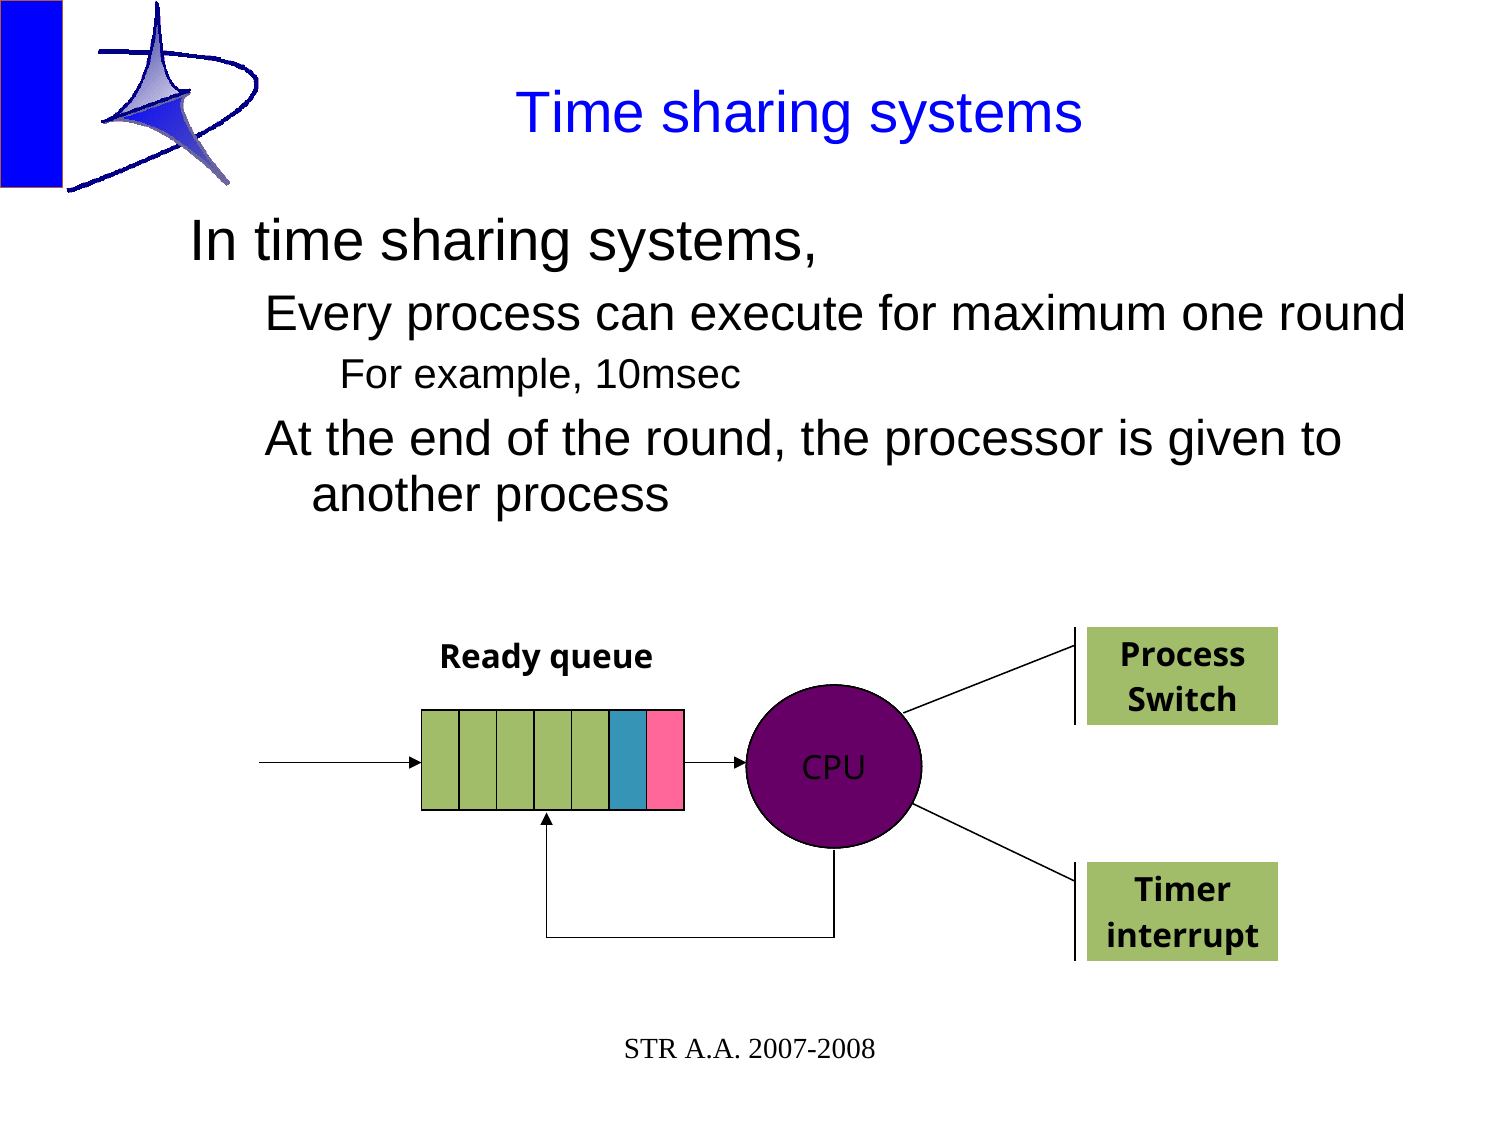

# Time sharing systems
In time sharing systems,
Every process can execute for maximum one round
For example, 10msec
At the end of the round, the processor is given to another process
Ready queue
Process
Switch
CPU
CPU
CPU
CPU
Timer
interrupt
STR A.A. 2007-2008